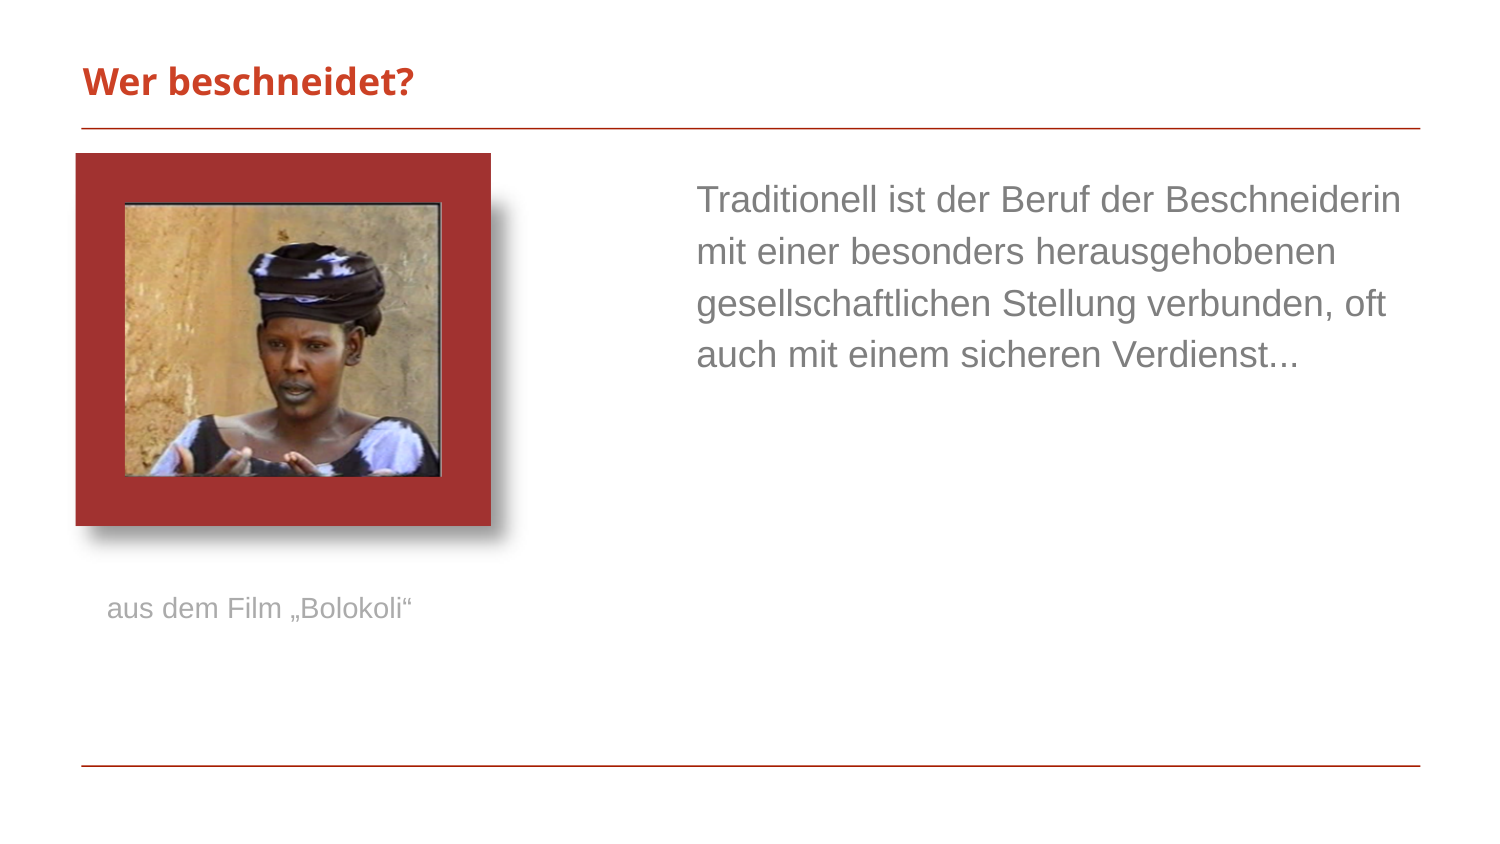

Wer beschneidet?
Traditionell ist der Beruf der Beschneiderin mit einer besonders herausgehobenen gesellschaftlichen Stellung verbunden, oft auch mit einem sicheren Verdienst...
aus dem Film „Bolokoli“